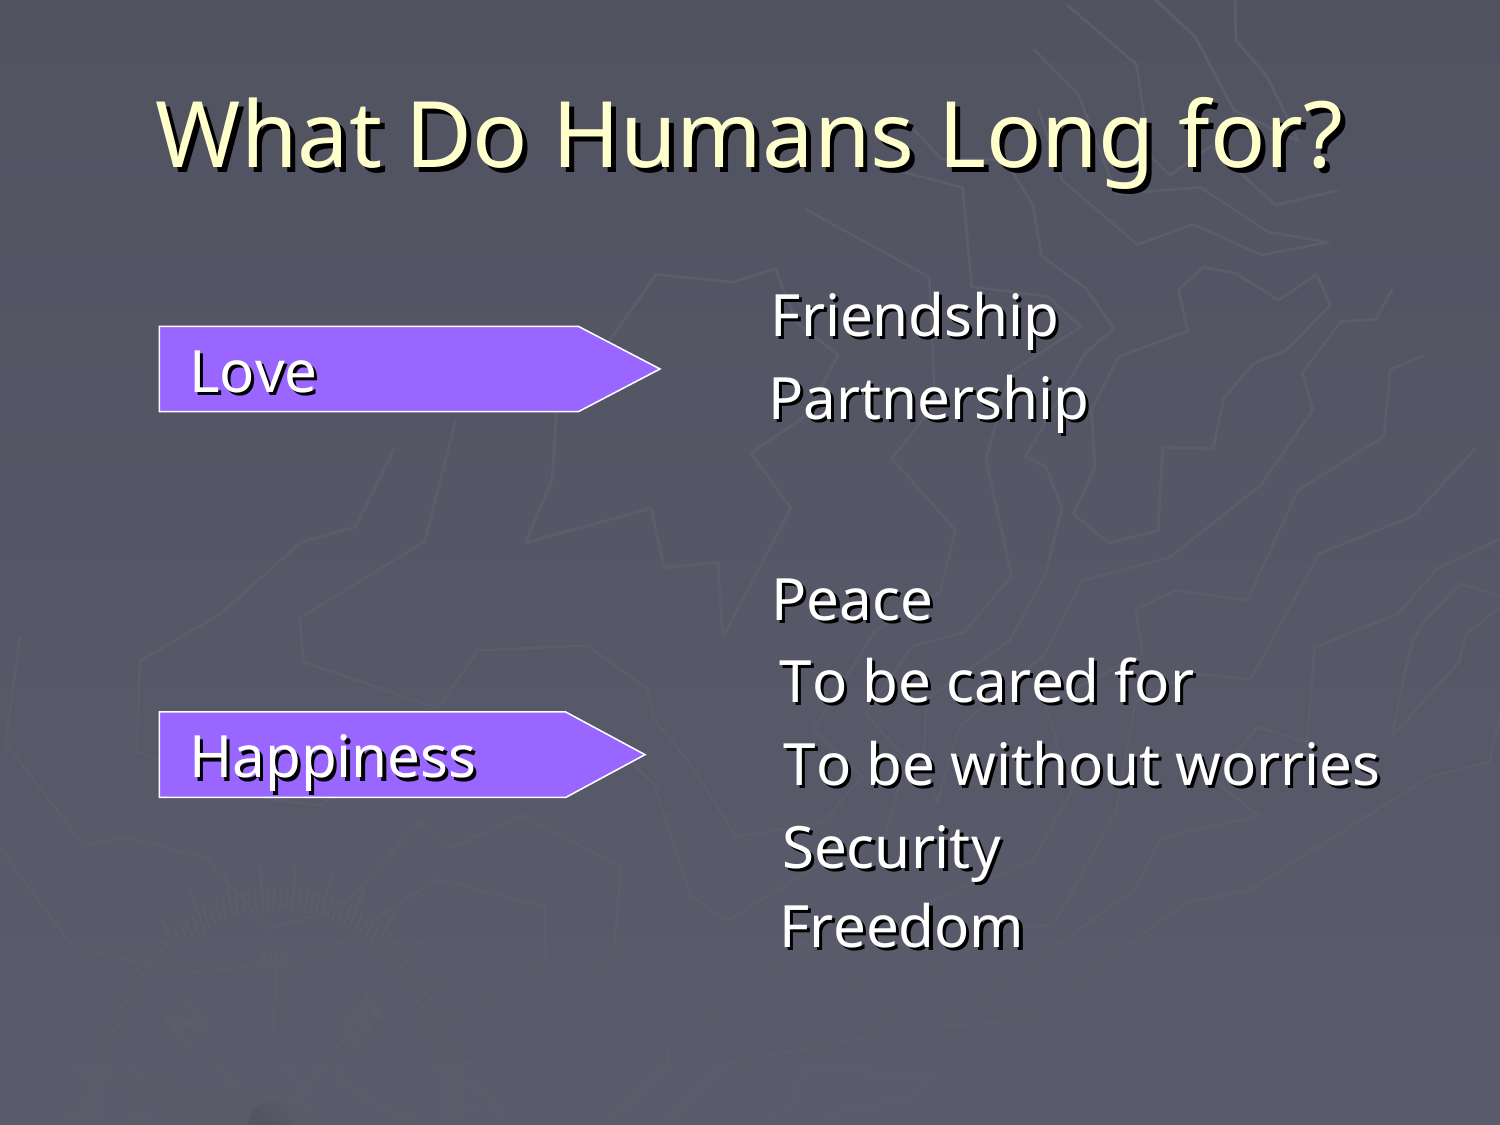

# What Do Humans Long for?
Friendship
 Love
Partnership
Peace
To be cared for
 Happiness
To be without worries
Security
Freedom